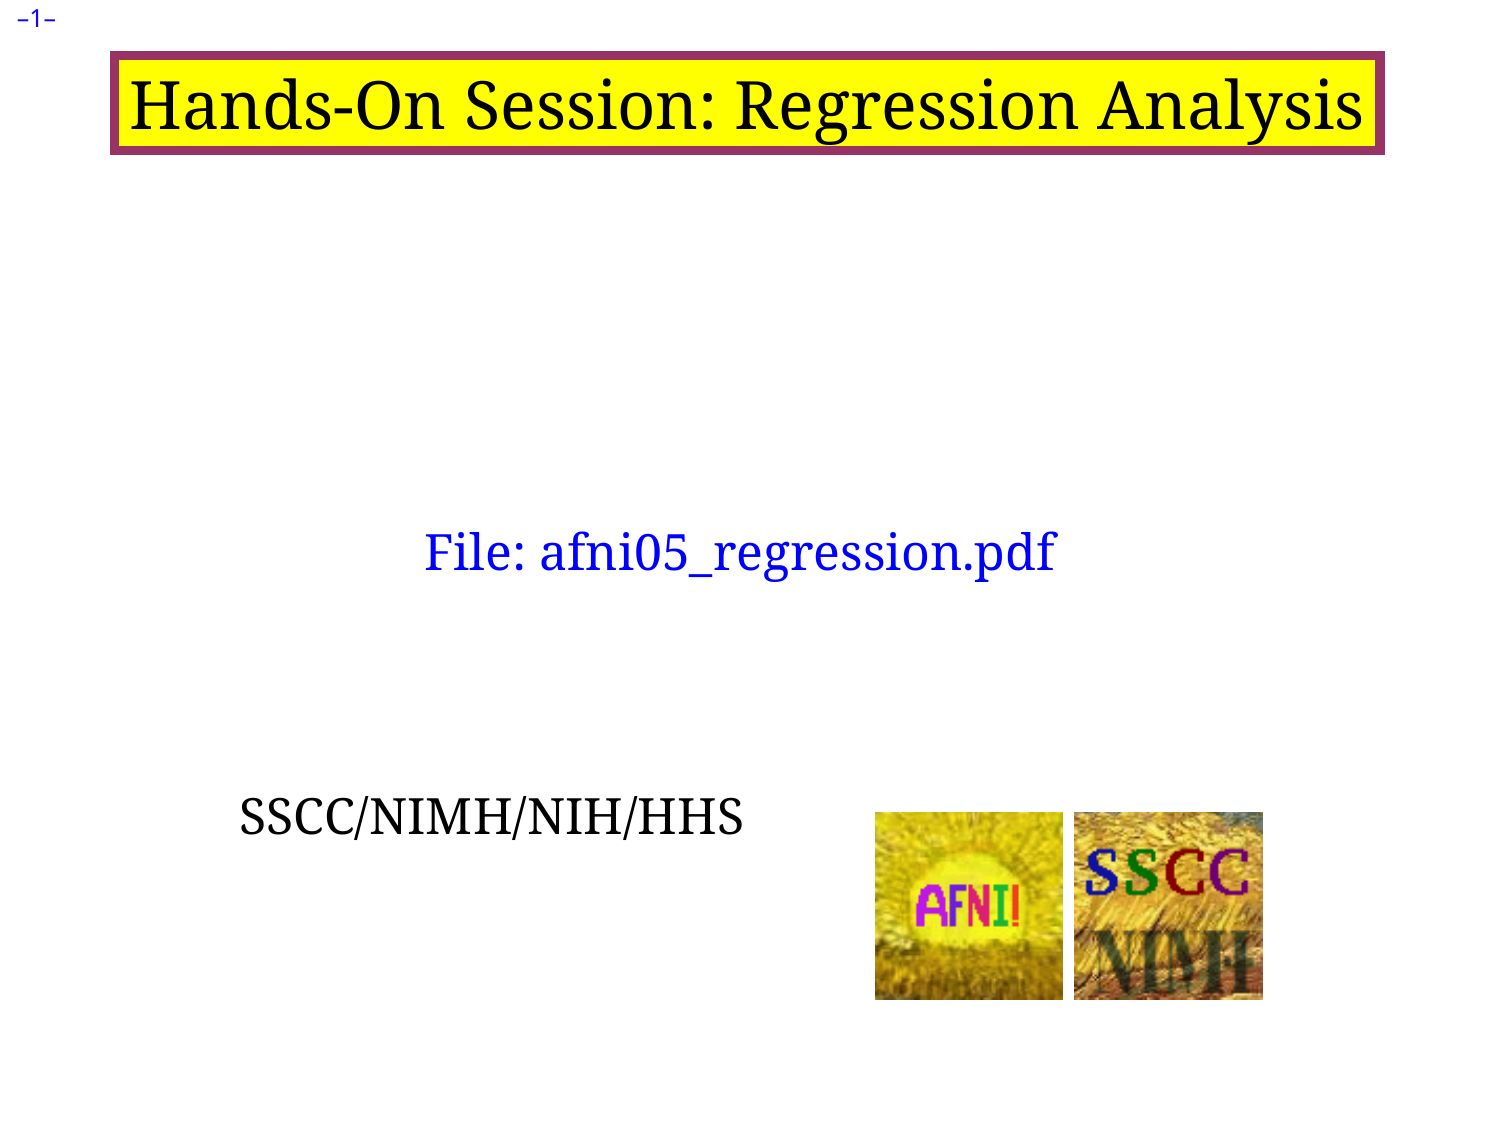

Hands-On Session: Regression Analysis
File: afni05_regression.pdf
SSCC/NIMH/NIH/HHS